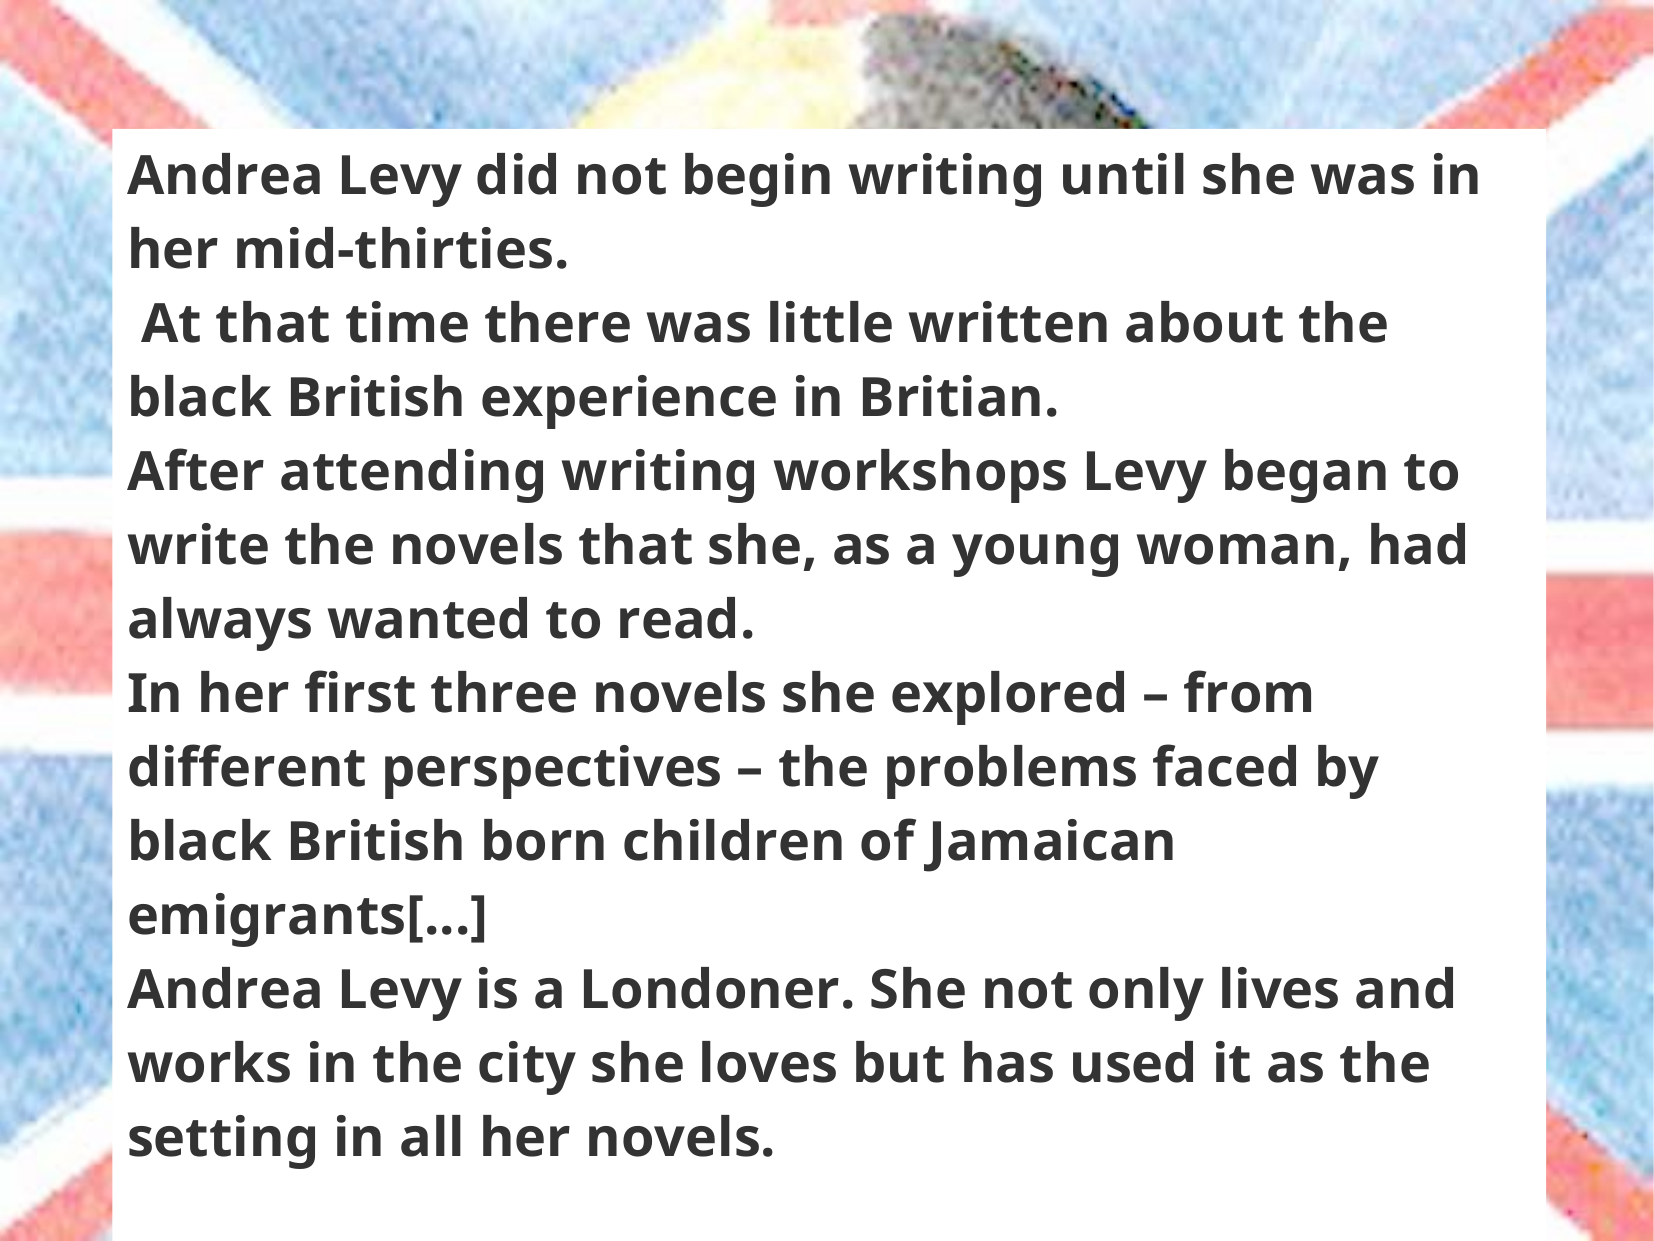

Andrea Levy did not begin writing until she was in her mid-thirties.
 At that time there was little written about the black British experience in Britian.
After attending writing workshops Levy began to write the novels that she, as a young woman, had always wanted to read.
In her first three novels she explored – from different perspectives – the problems faced by black British born children of Jamaican emigrants[...]
Andrea Levy is a Londoner. She not only lives and works in the city she loves but has used it as the setting in all her novels.
From http://www.andrealevy.co.uk/eca1.html